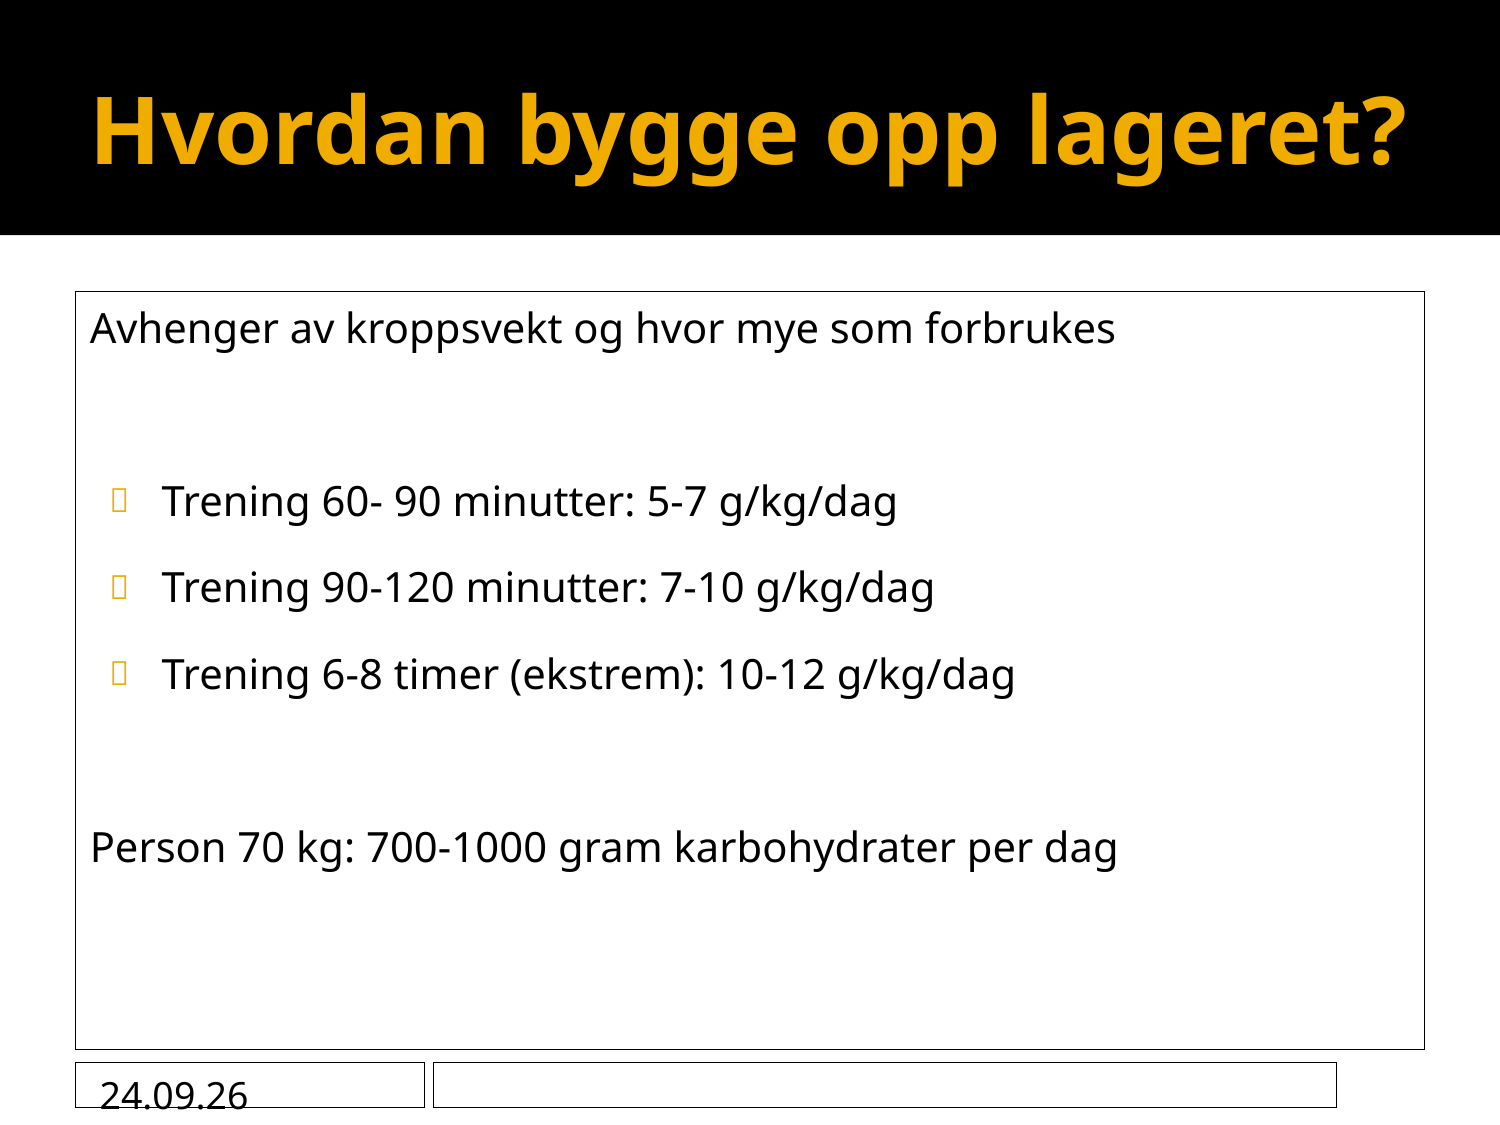

# Hvordan bygge opp lageret?
Avhenger av kroppsvekt og hvor mye som forbrukes
Trening 60- 90 minutter: 5-7 g/kg/dag
Trening 90-120 minutter: 7-10 g/kg/dag
Trening 6-8 timer (ekstrem): 10-12 g/kg/dag
Person 70 kg: 700-1000 gram karbohydrater per dag